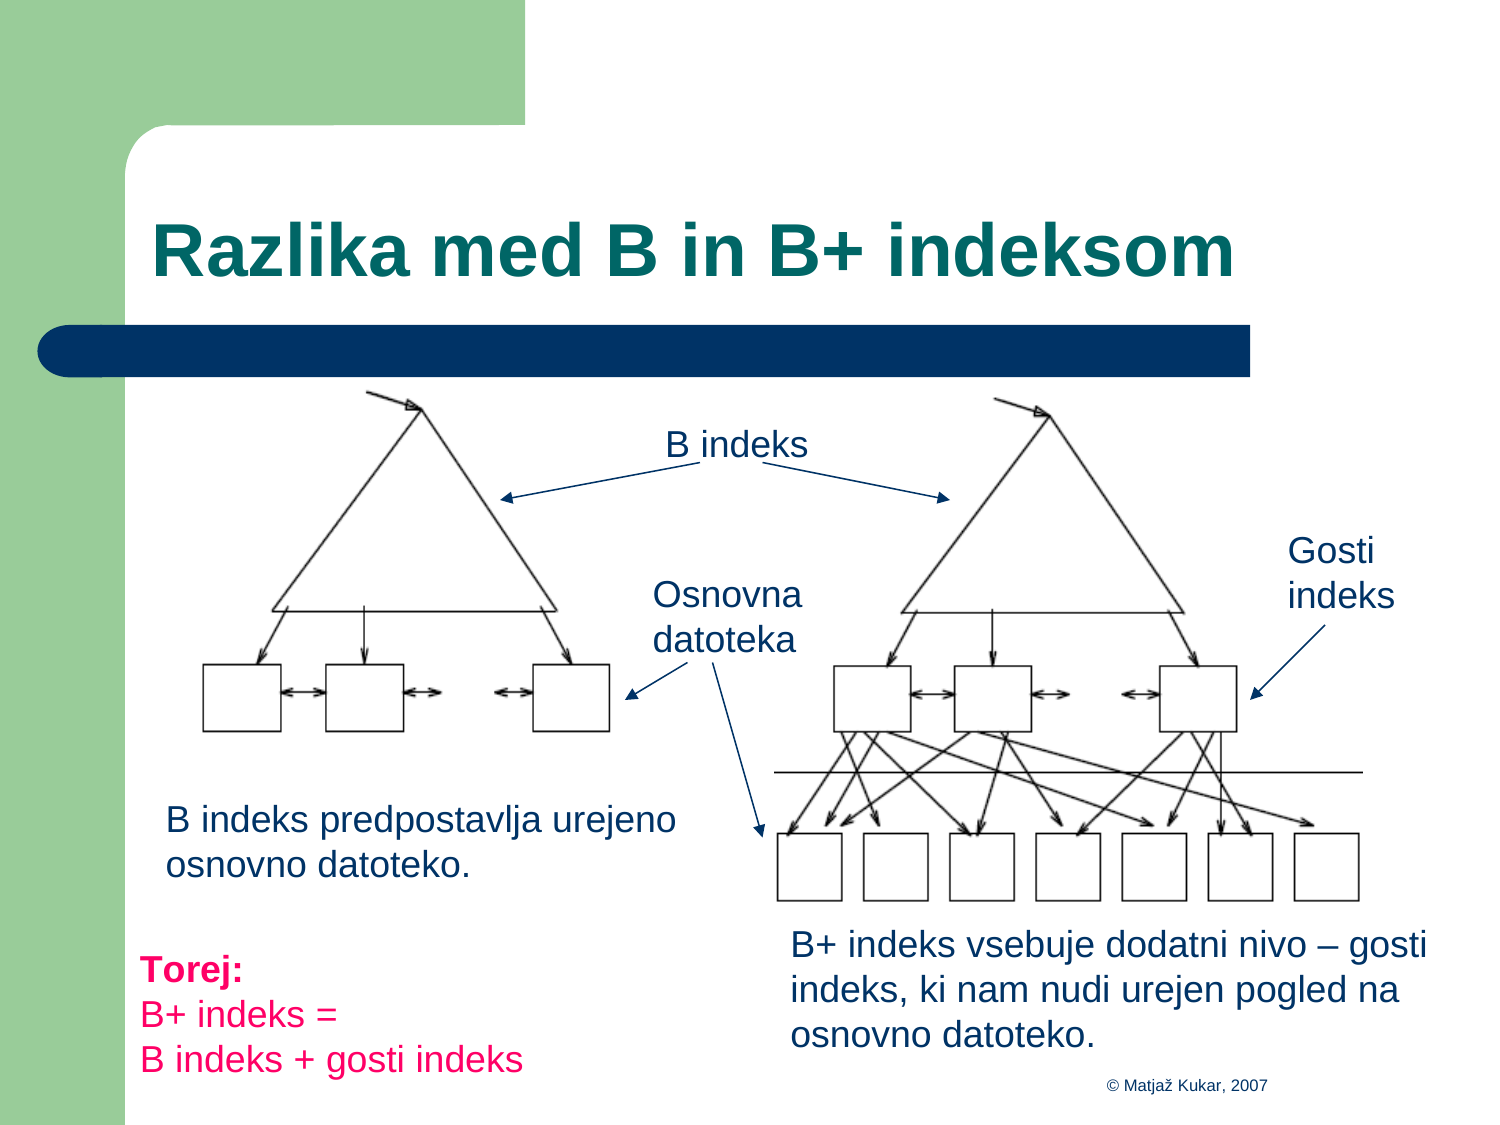

# Razlika med B in B+ indeksom
B indeks
Gosti
indeks
Osnovna
datoteka
B indeks predpostavlja urejeno
osnovno datoteko.
B+ indeks vsebuje dodatni nivo – gosti
indeks, ki nam nudi urejen pogled na
osnovno datoteko.
Torej:
B+ indeks =
B indeks + gosti indeks
© Matjaž Kukar, 2007